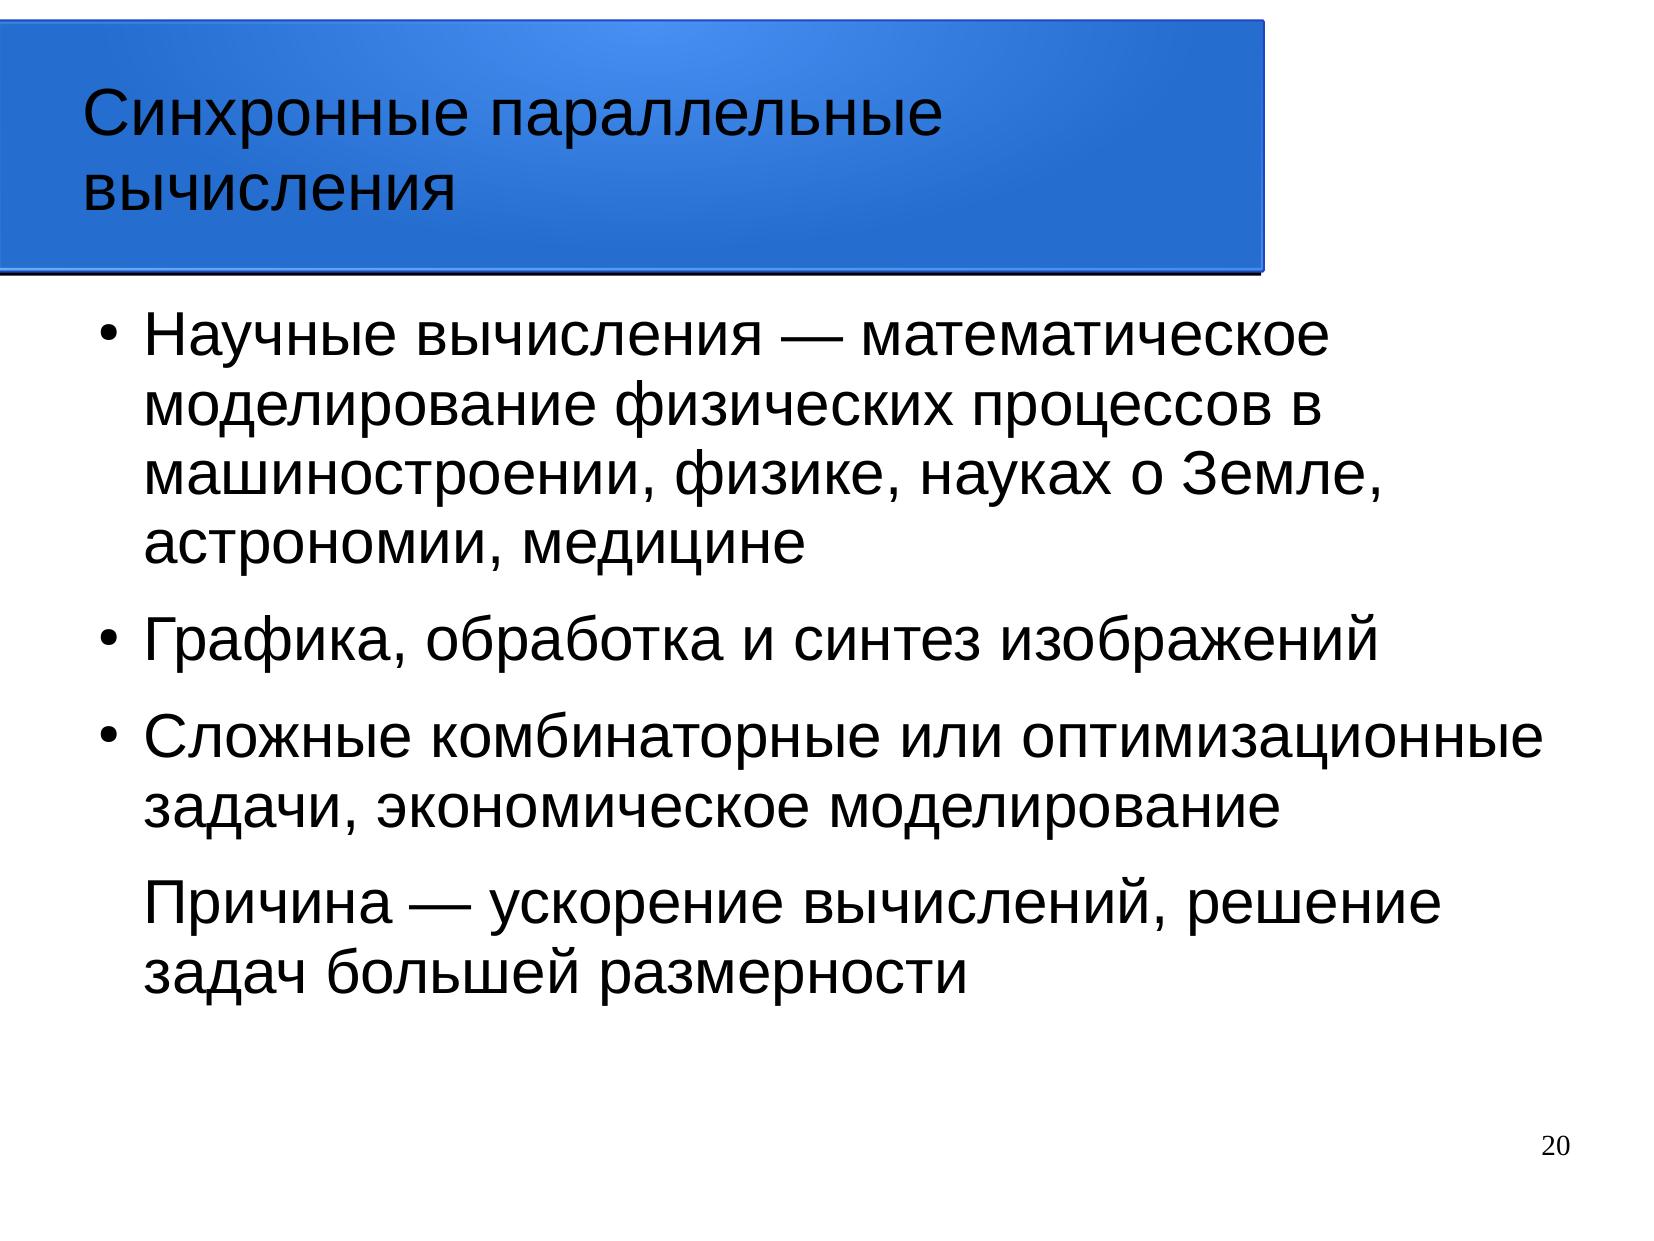

# Синхронные параллельные вычисления
Научные вычисления — математическое моделирование физических процессов в машиностроении, физике, науках о Земле, астрономии, медицине
Графика, обработка и синтез изображений
Сложные комбинаторные или оптимизационные задачи, экономическое моделирование
Причина — ускорение вычислений, решение задач большей размерности
20